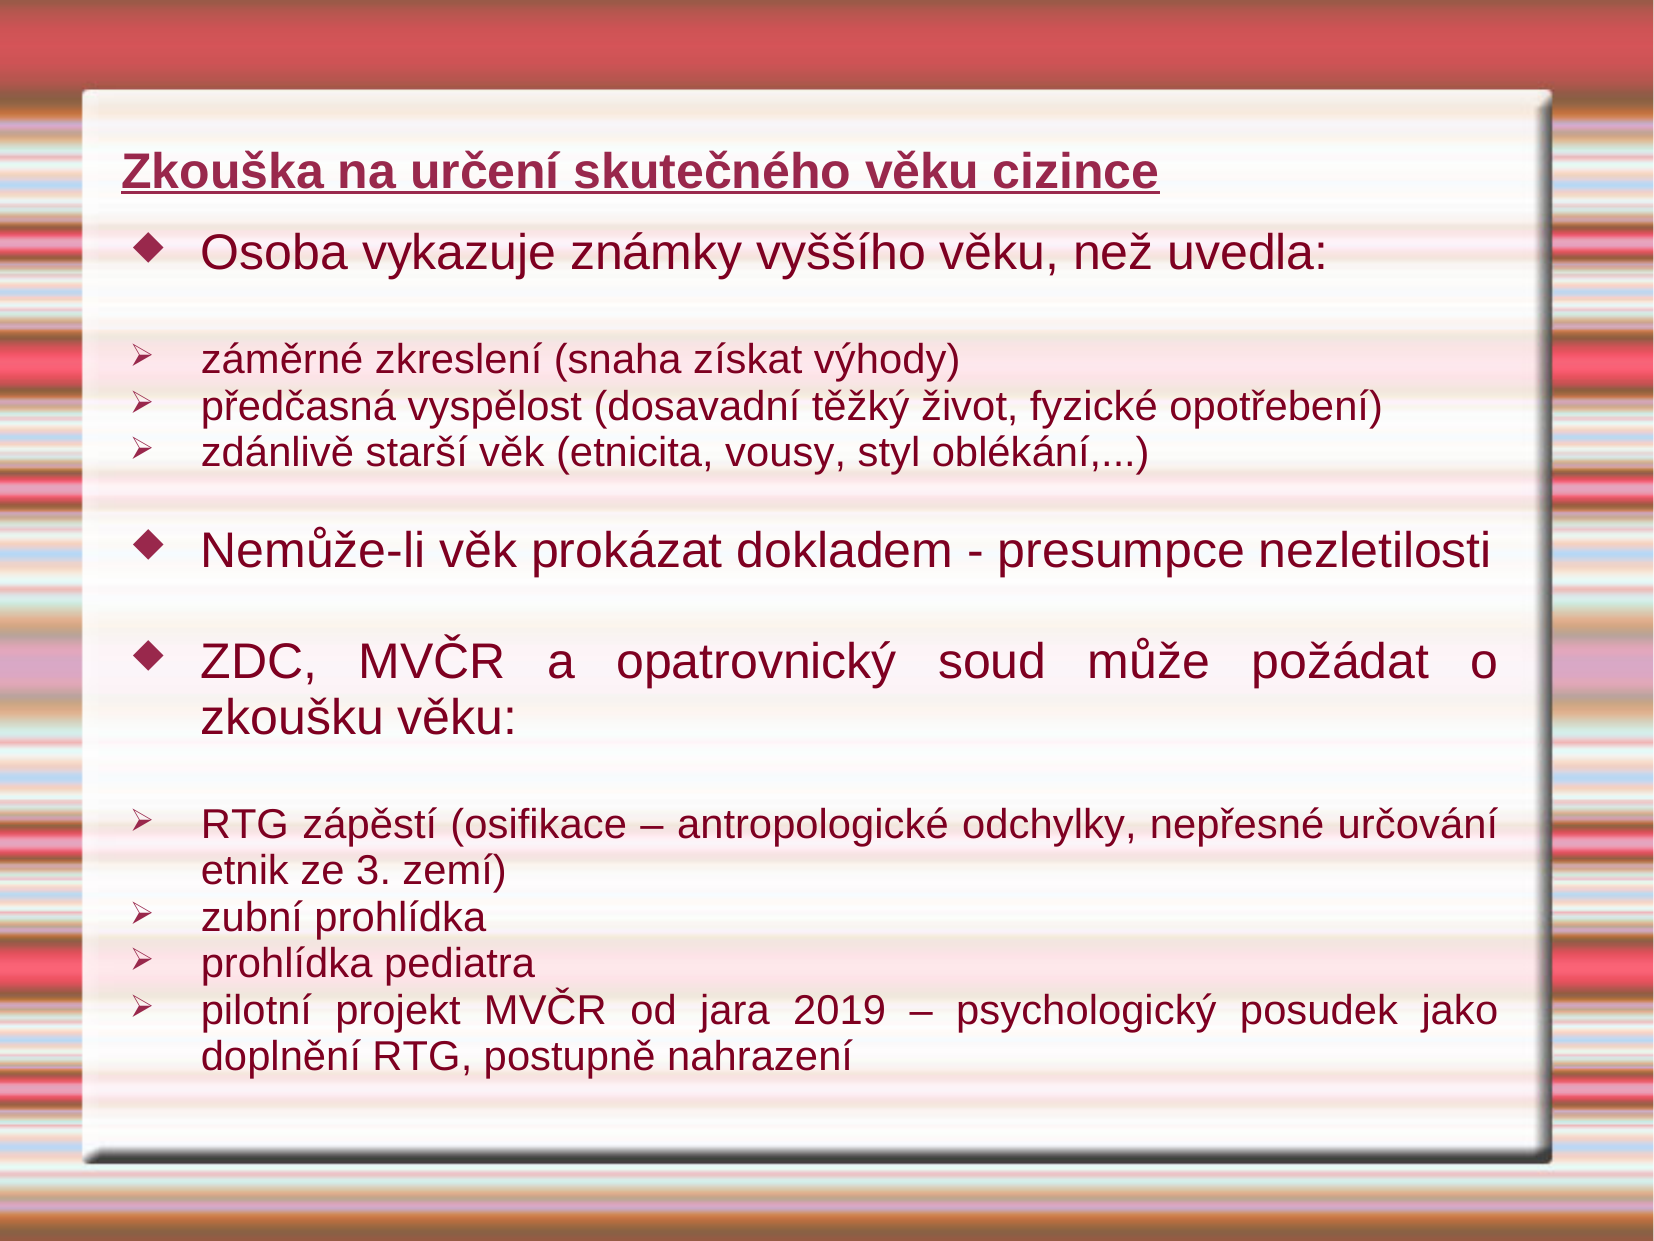

# Zkouška na určení skutečného věku cizince
Osoba vykazuje známky vyššího věku, než uvedla:
záměrné zkreslení (snaha získat výhody)
předčasná vyspělost (dosavadní těžký život, fyzické opotřebení)
zdánlivě starší věk (etnicita, vousy, styl oblékání,...)
Nemůže-li věk prokázat dokladem - presumpce nezletilosti
ZDC, MVČR a opatrovnický soud může požádat o zkoušku věku:
RTG zápěstí (osifikace – antropologické odchylky, nepřesné určování etnik ze 3. zemí)
zubní prohlídka
prohlídka pediatra
pilotní projekt MVČR od jara 2019 – psychologický posudek jako doplnění RTG, postupně nahrazení